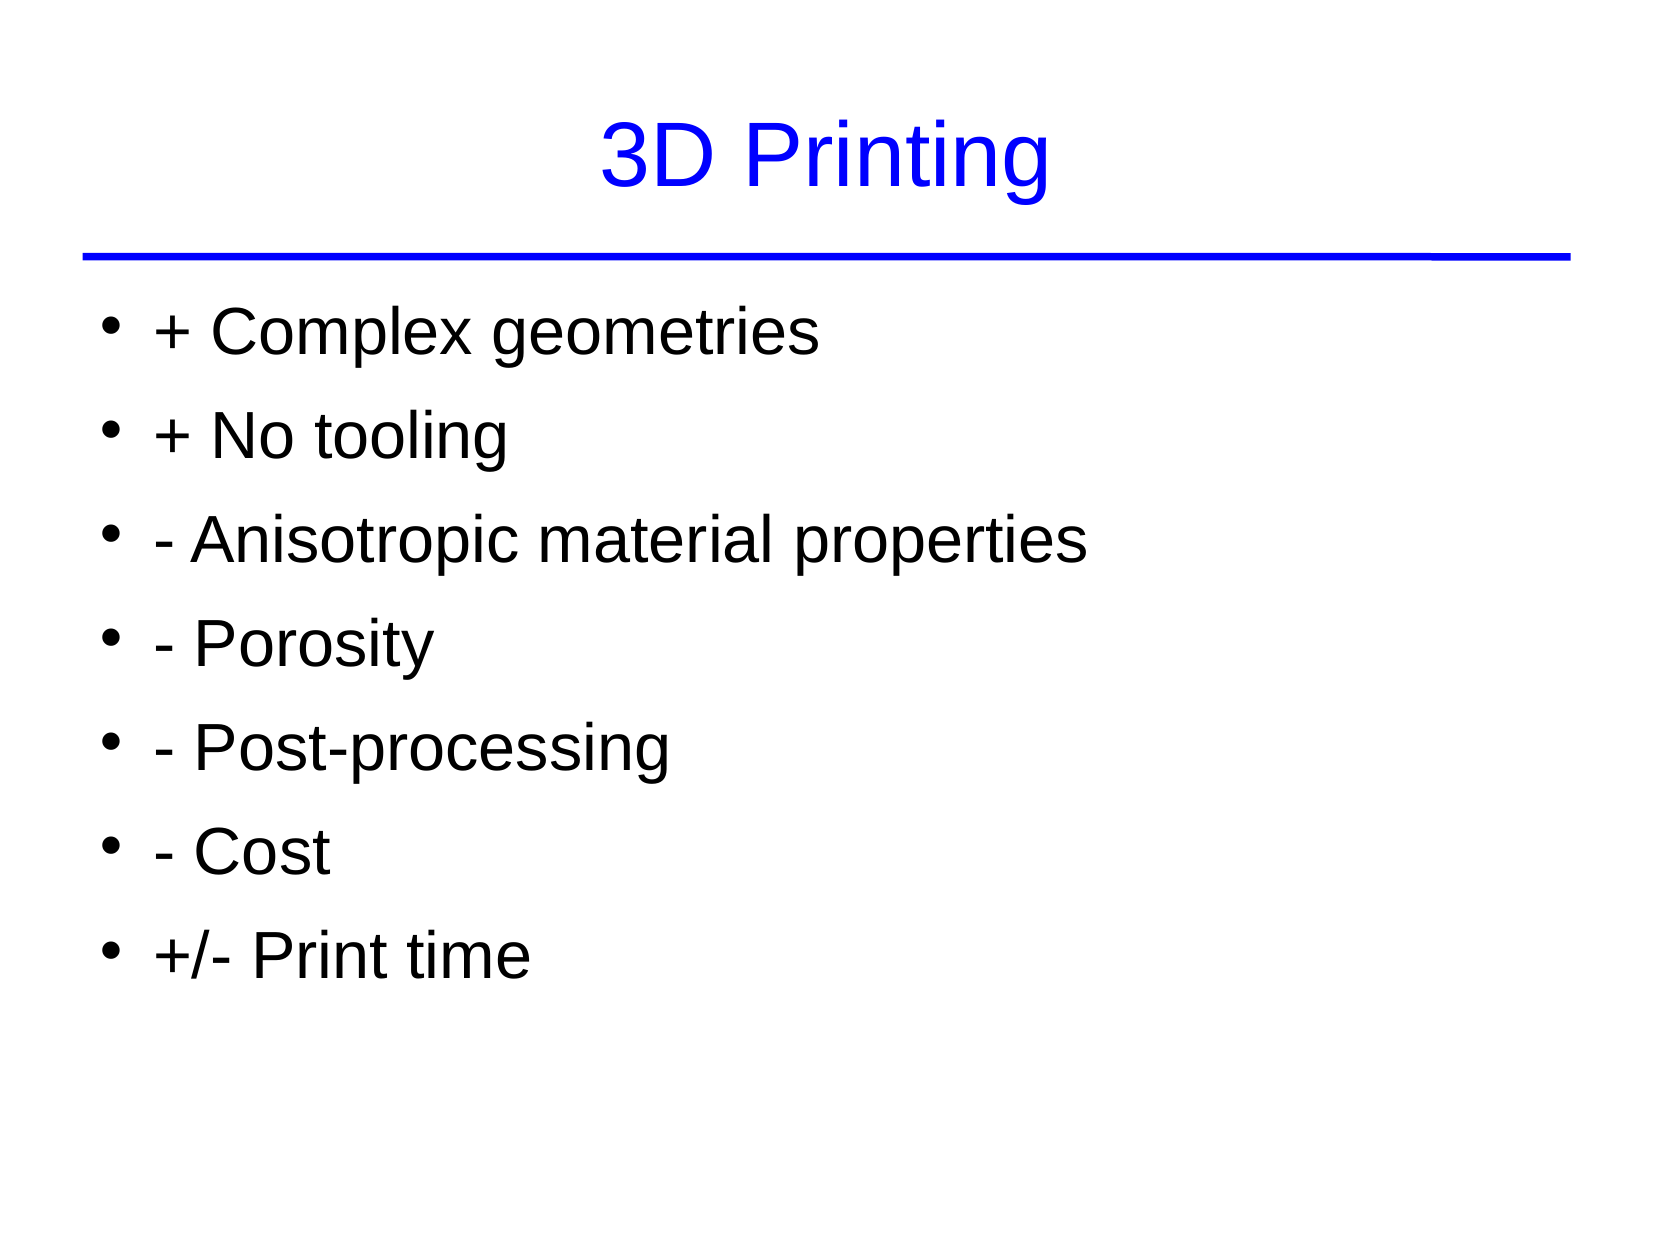

# 3D Printing
+ Complex geometries
+ No tooling
- Anisotropic material properties
- Porosity
- Post-processing
- Cost
+/- Print time